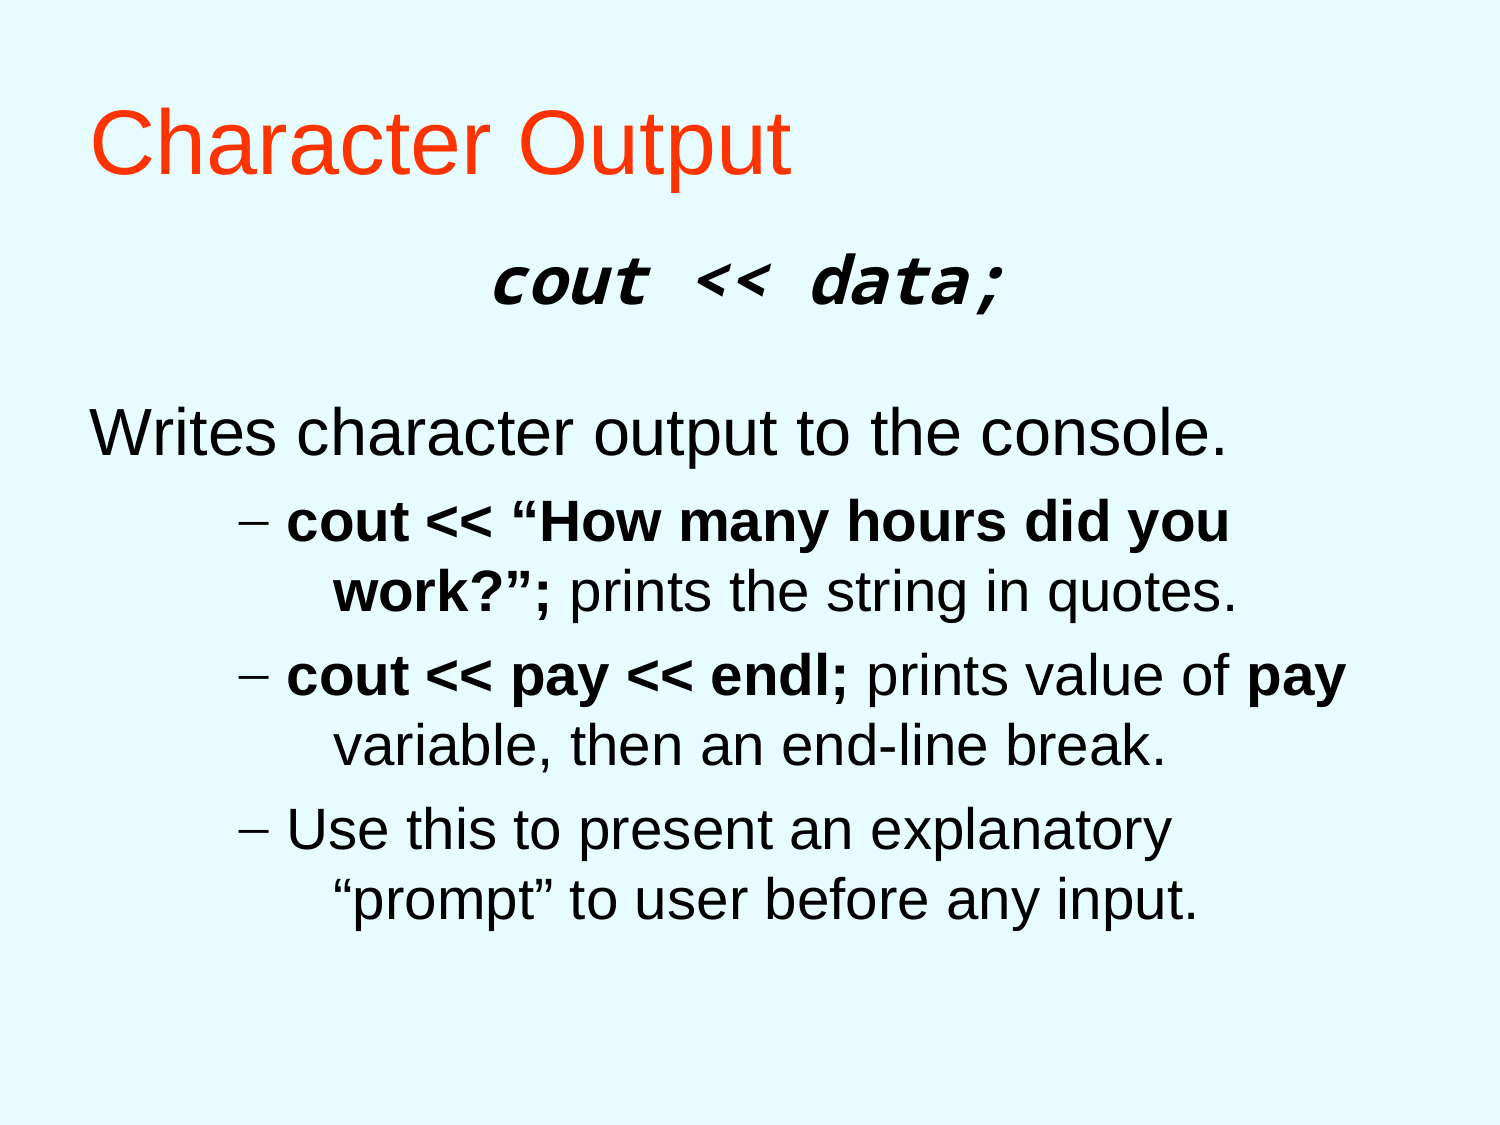

# Character Output
cout << data;
Writes character output to the console.
cout << “How many hours did you work?”; prints the string in quotes.
cout << pay << endl; prints value of pay variable, then an end-line break.
Use this to present an explanatory “prompt” to user before any input.